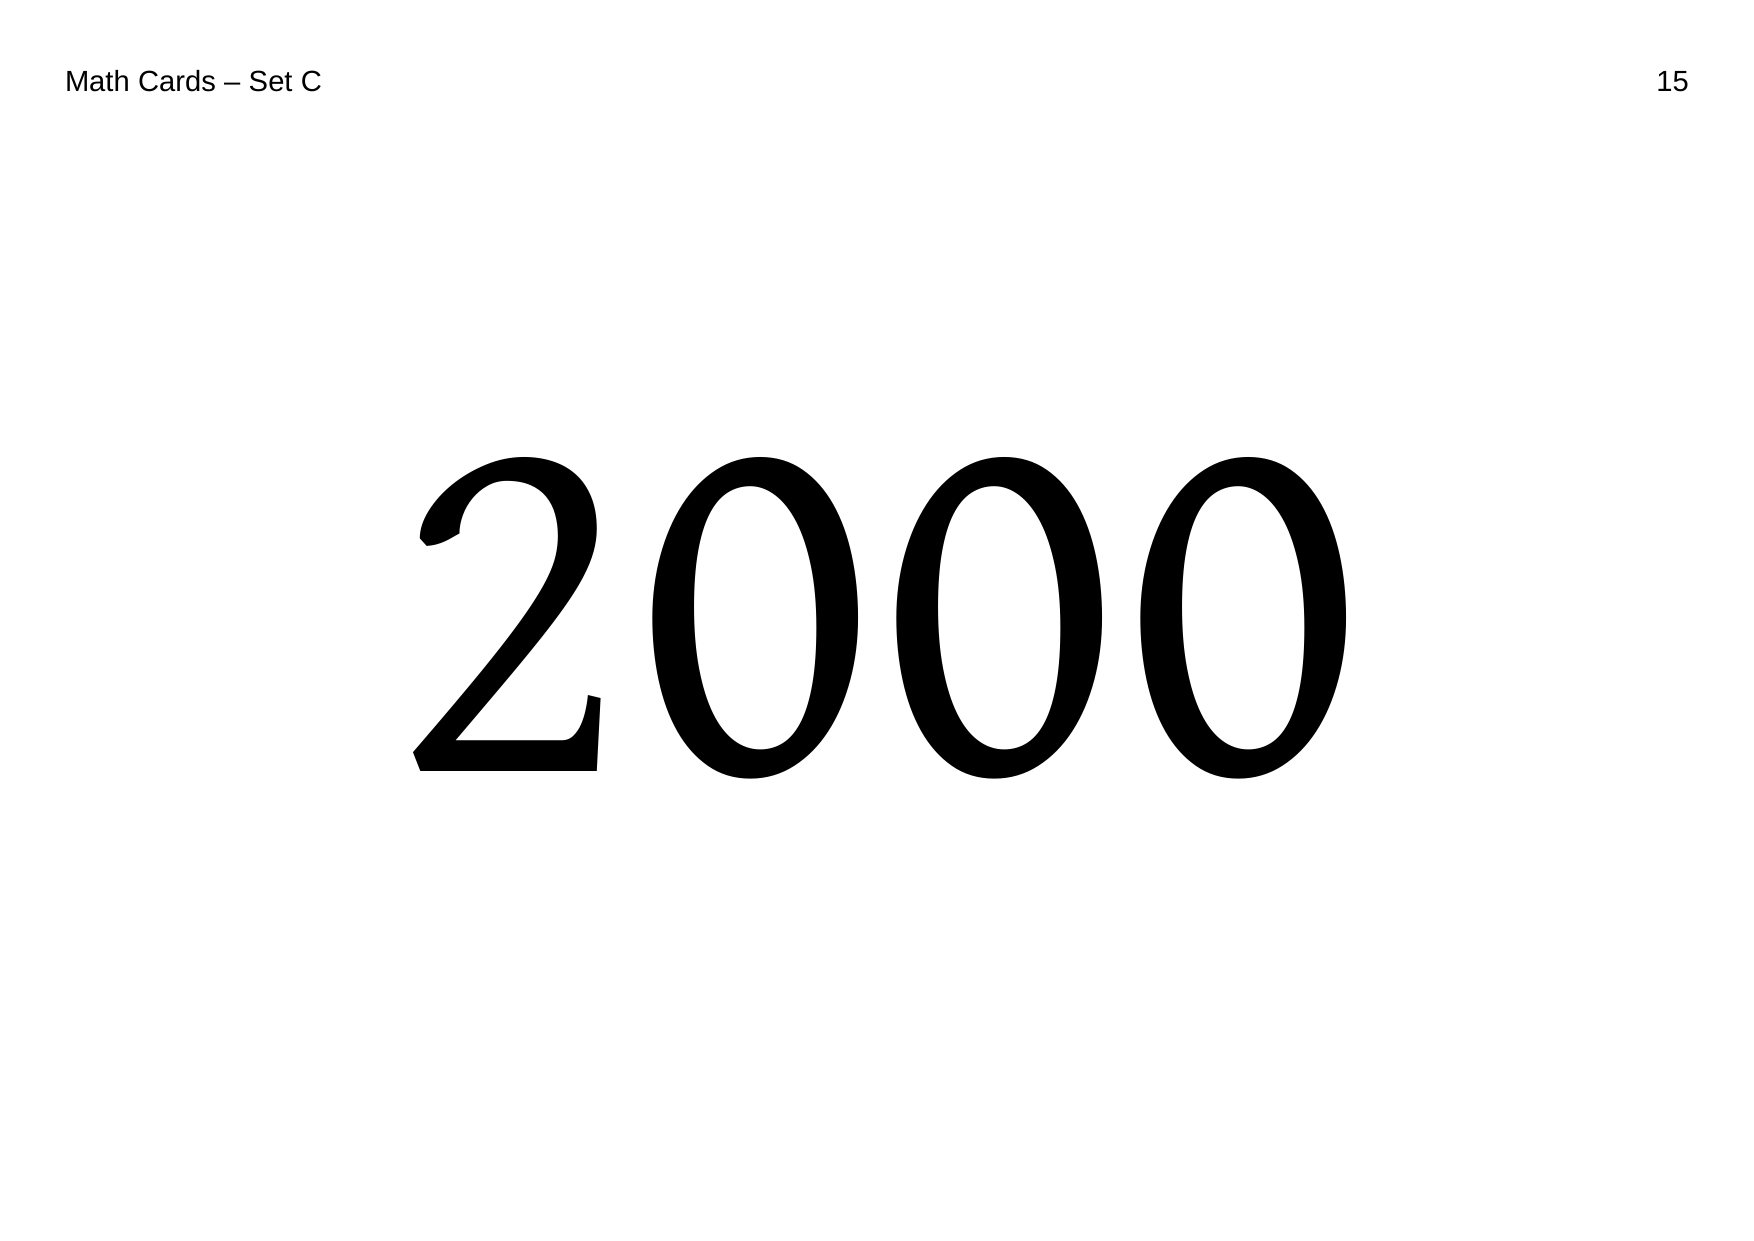

Math Cards – Set C
15
2000